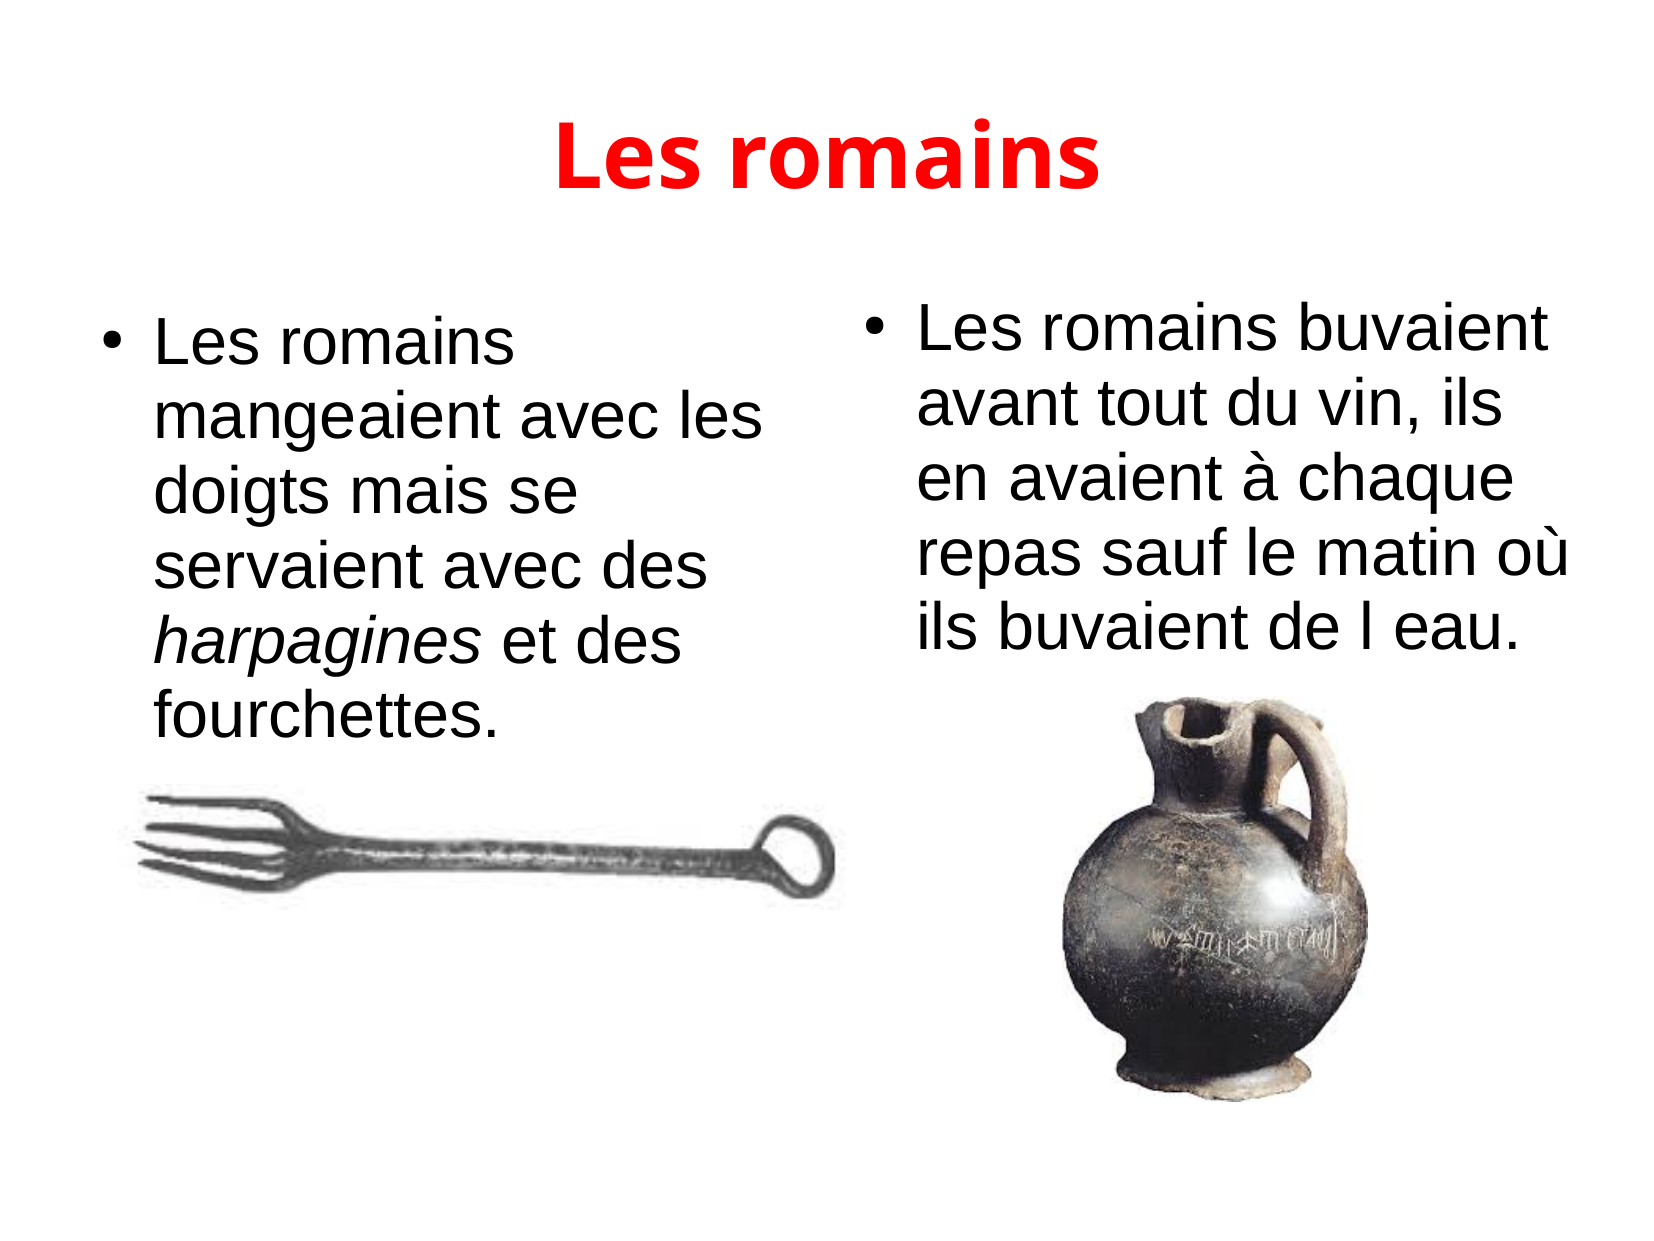

# Les romains
Les romains buvaient avant tout du vin, ils en avaient à chaque repas sauf le matin où ils buvaient de l eau.
Les romains mangeaient avec les doigts mais se servaient avec des harpagines et des fourchettes.